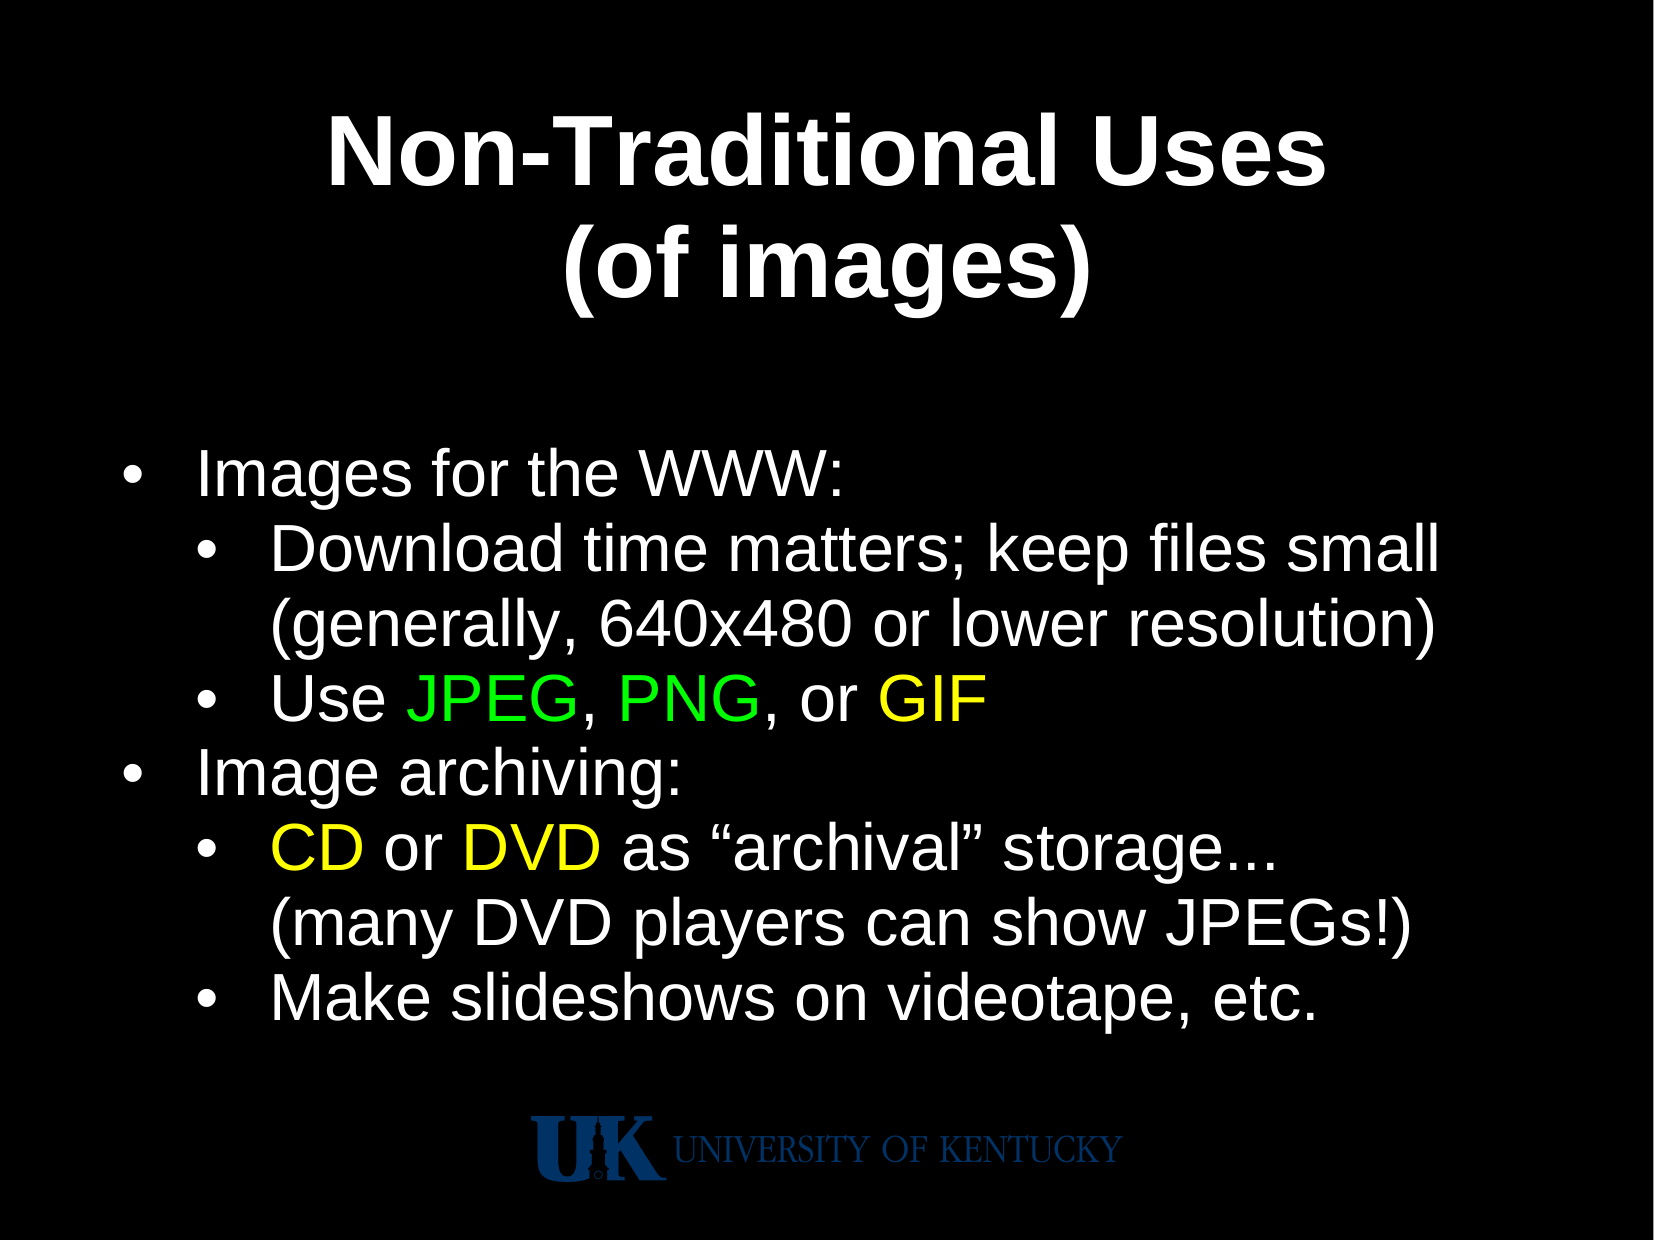

# Non-Traditional Uses (of images)
•	Images for the WWW:
	•	Download time matters; keep files small
		(generally, 640x480 or lower resolution)
	•	Use JPEG, PNG, or GIF
•	Image archiving:
	•	CD or DVD as “archival” storage...
		(many DVD players can show JPEGs!)
	•	Make slideshows on videotape, etc.